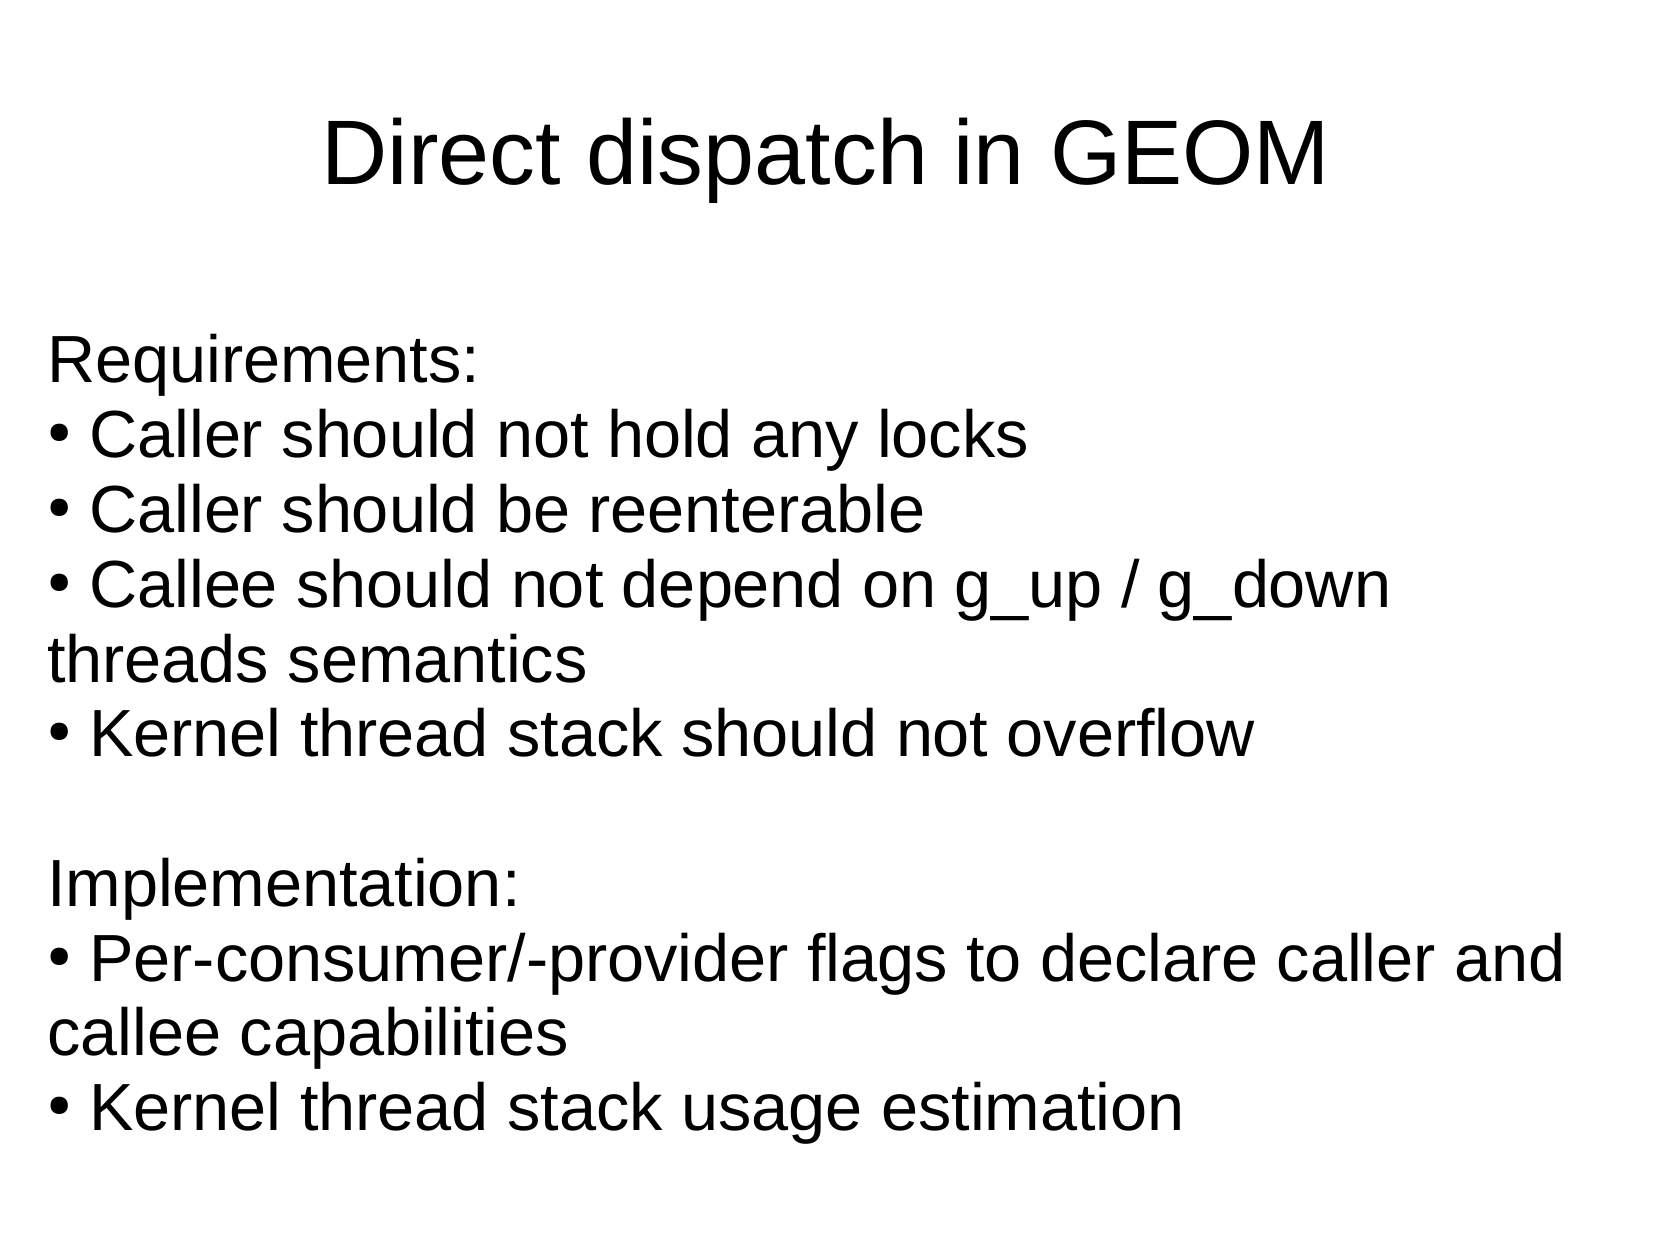

Direct dispatch in GEOM
# Requirements:
 Caller should not hold any locks
 Caller should be reenterable
 Callee should not depend on g_up / g_down threads semantics
 Kernel thread stack should not overflow
Implementation:
 Per-consumer/-provider flags to declare caller and callee capabilities
 Kernel thread stack usage estimation